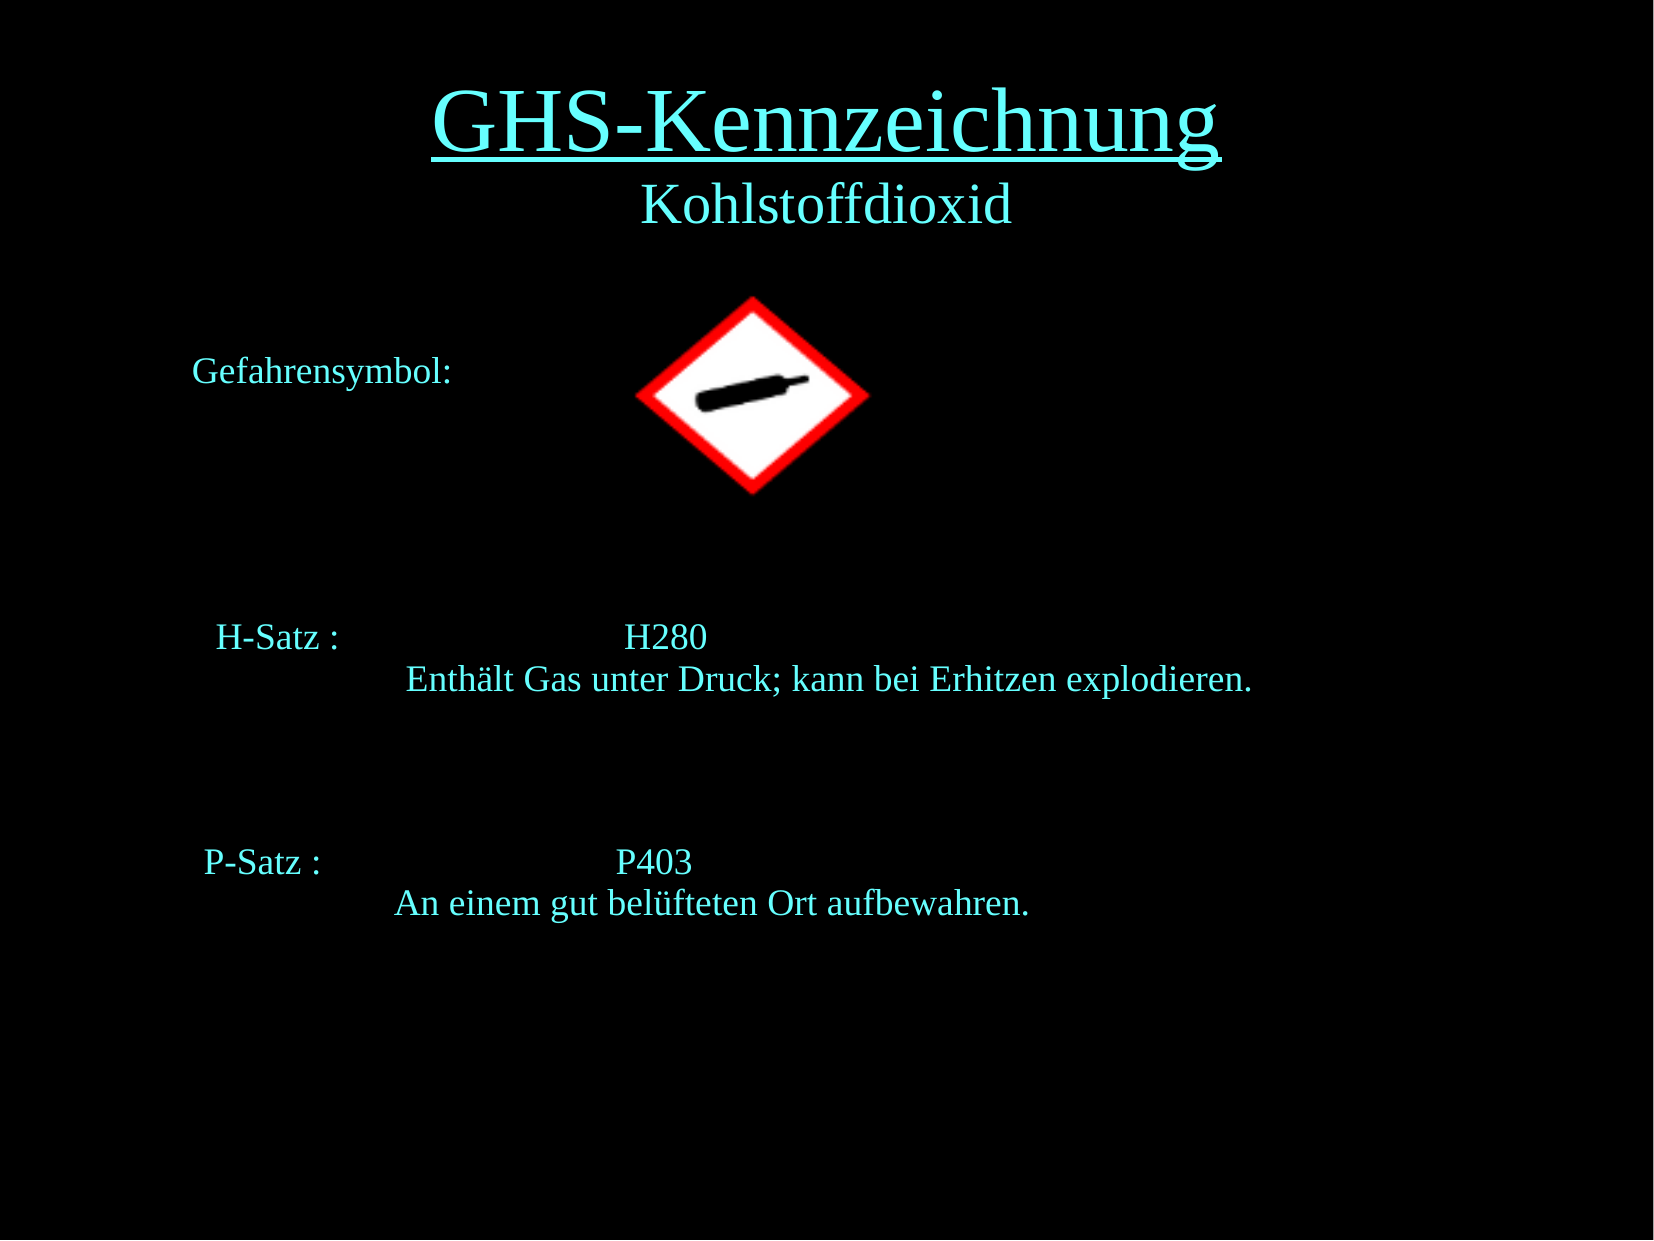

# GHS-Kennzeichnung Kohlstoffdioxid
Gefahrensymbol:
H-Satz : H280
 Enthält Gas unter Druck; kann bei Erhitzen explodieren.
P-Satz : P403
 An einem gut belüfteten Ort aufbewahren.